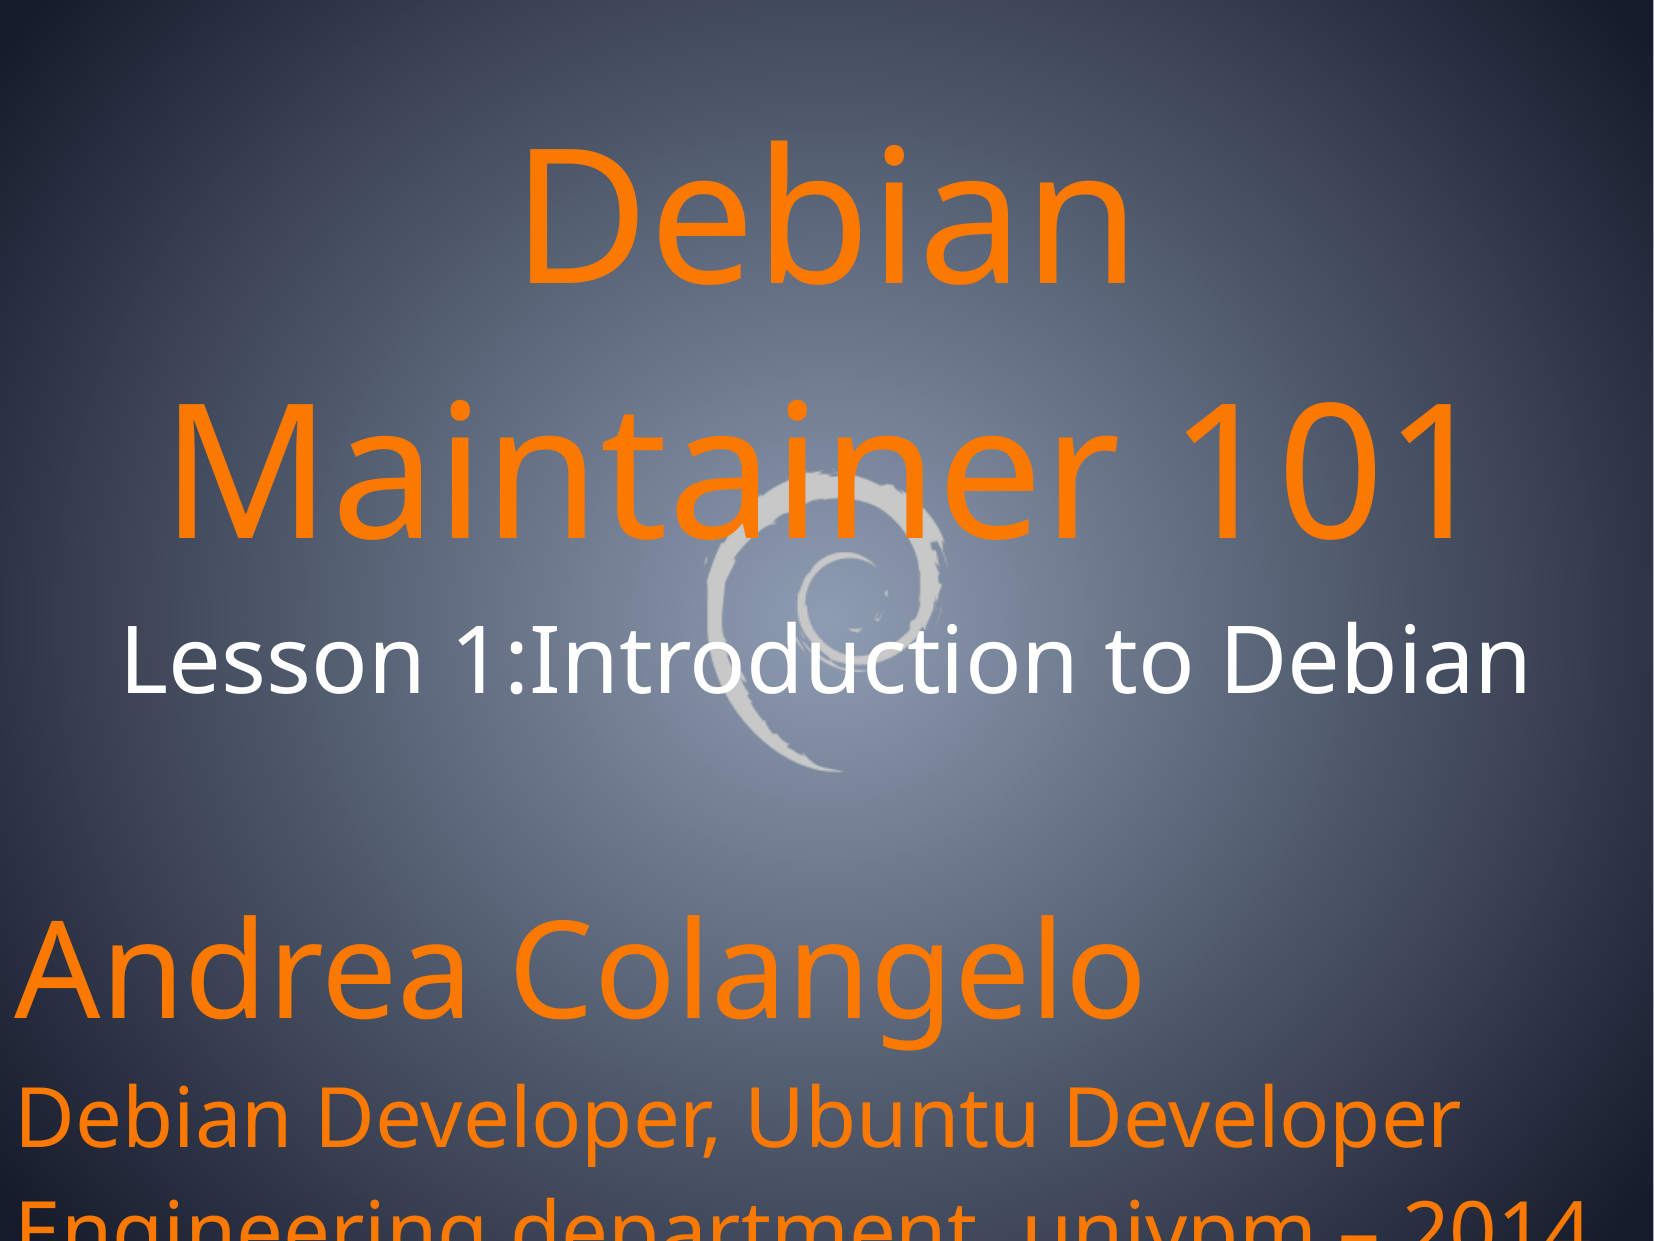

Debian Maintainer 101
Lesson 1:Introduction to Debian
Andrea Colangelo
Debian Developer, Ubuntu Developer
Engineering department, univpm – 2014, MAY 6th